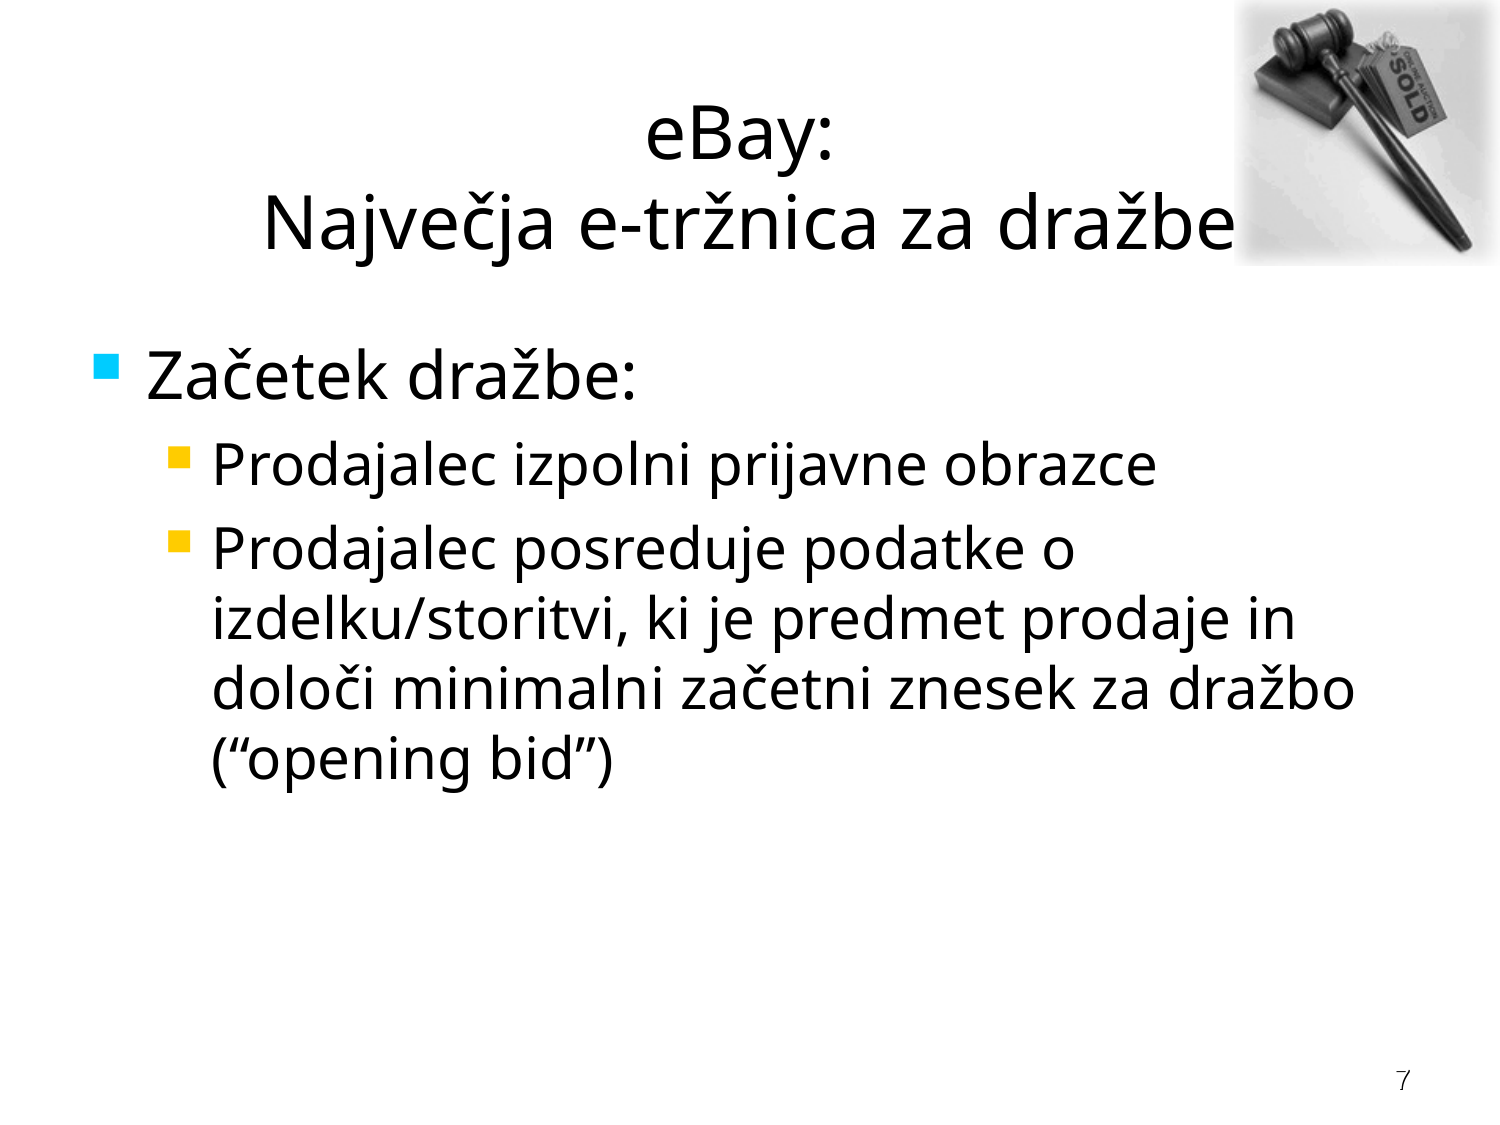

# eBay: Največja e-tržnica za dražbe
Začetek dražbe:
Prodajalec izpolni prijavne obrazce
Prodajalec posreduje podatke o izdelku/storitvi, ki je predmet prodaje in določi minimalni začetni znesek za dražbo (“opening bid”)